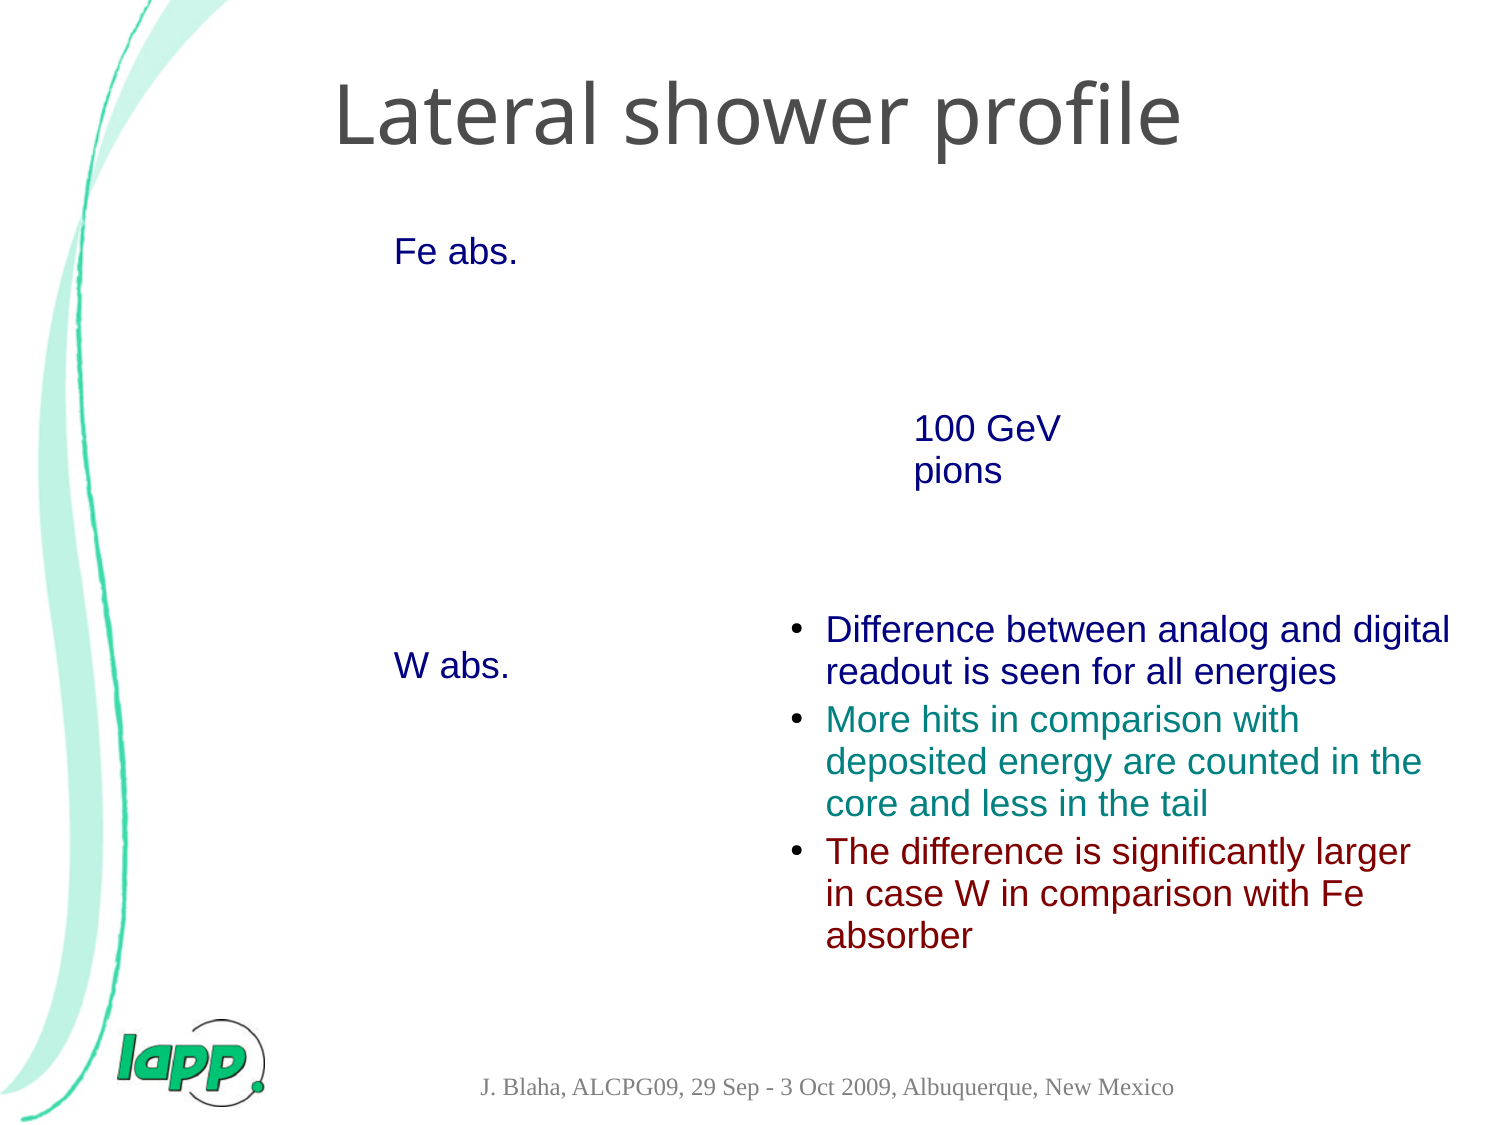

Lateral shower profile
#
Fe abs.
100 GeV pions
Difference between analog and digital readout is seen for all energies
More hits in comparison with deposited energy are counted in the core and less in the tail
The difference is significantly larger	in case W in comparison with Fe 	absorber
W abs.
J. Blaha, ALCPG09, 29 Sep - 3 Oct 2009, Albuquerque, New Mexico